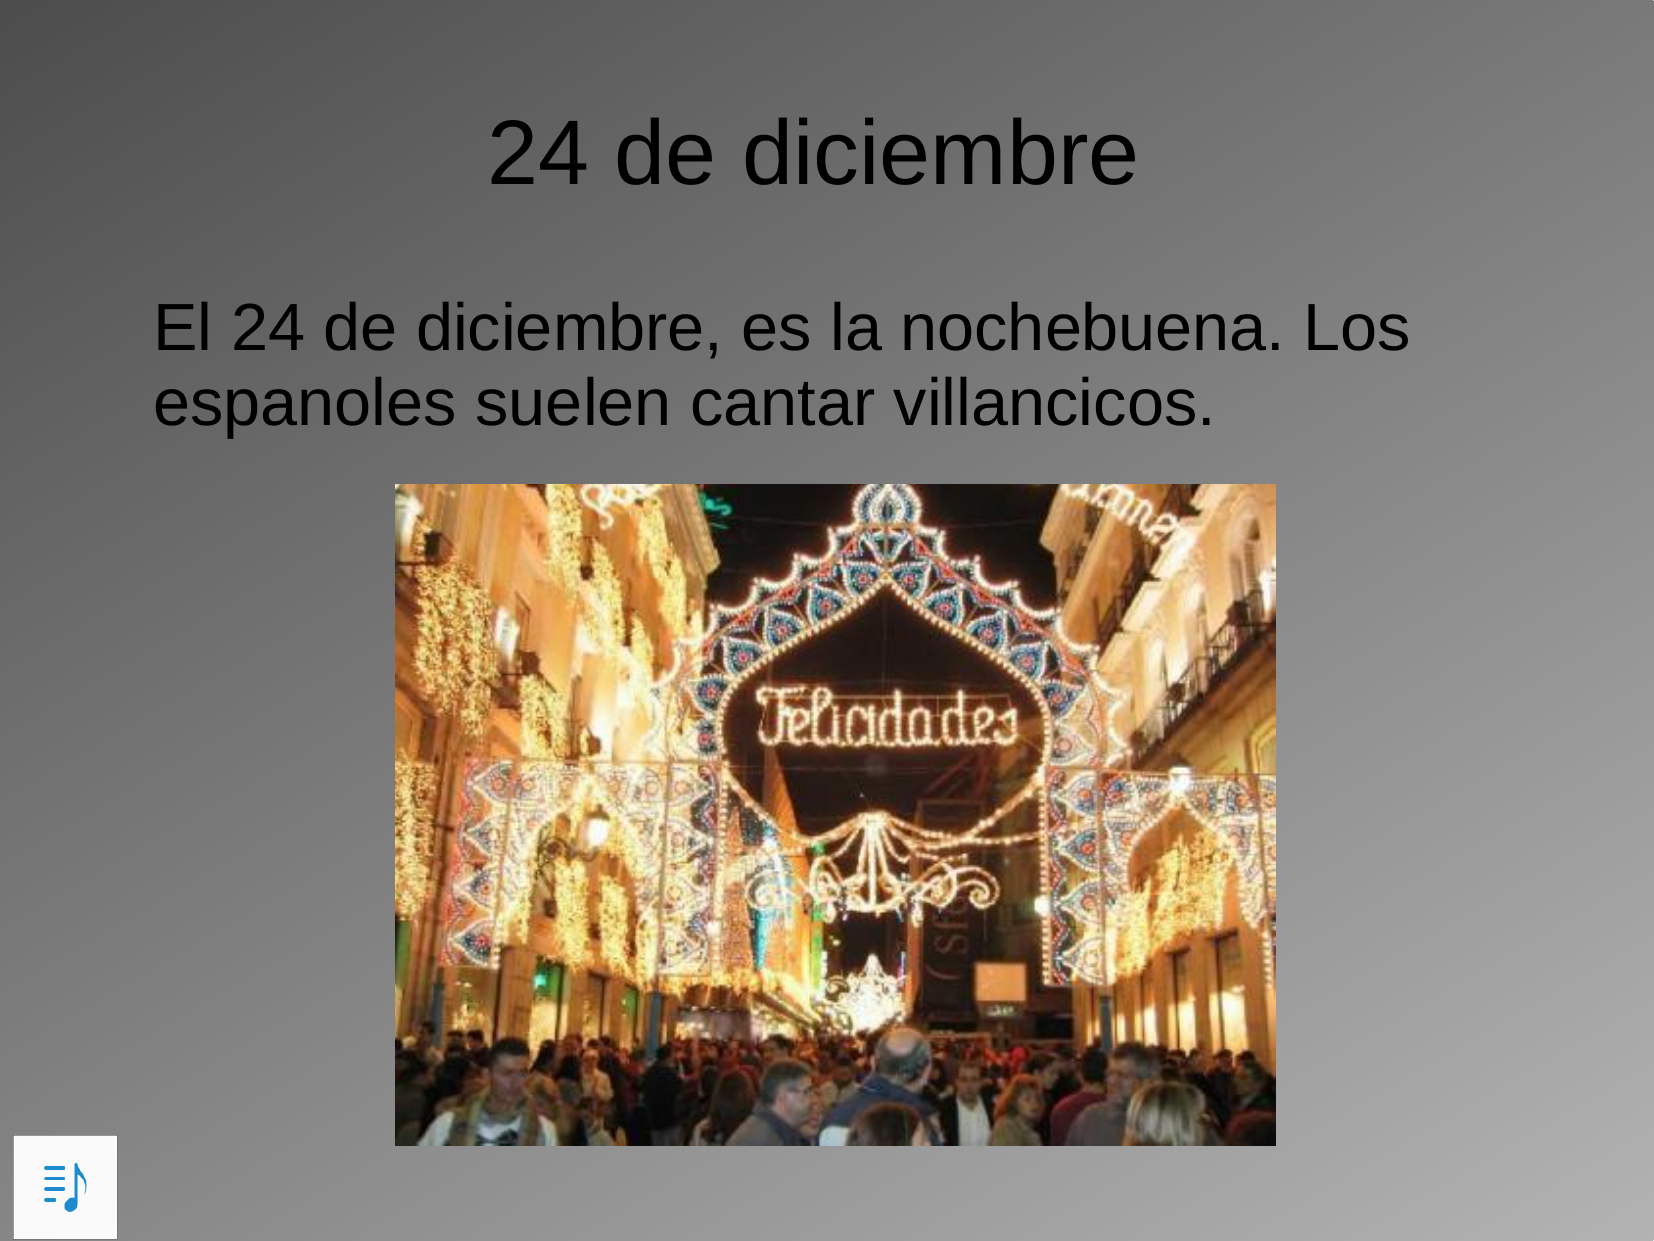

# 24 de diciembre
El 24 de diciembre, es la nochebuena. Los espanoles suelen cantar villancicos.